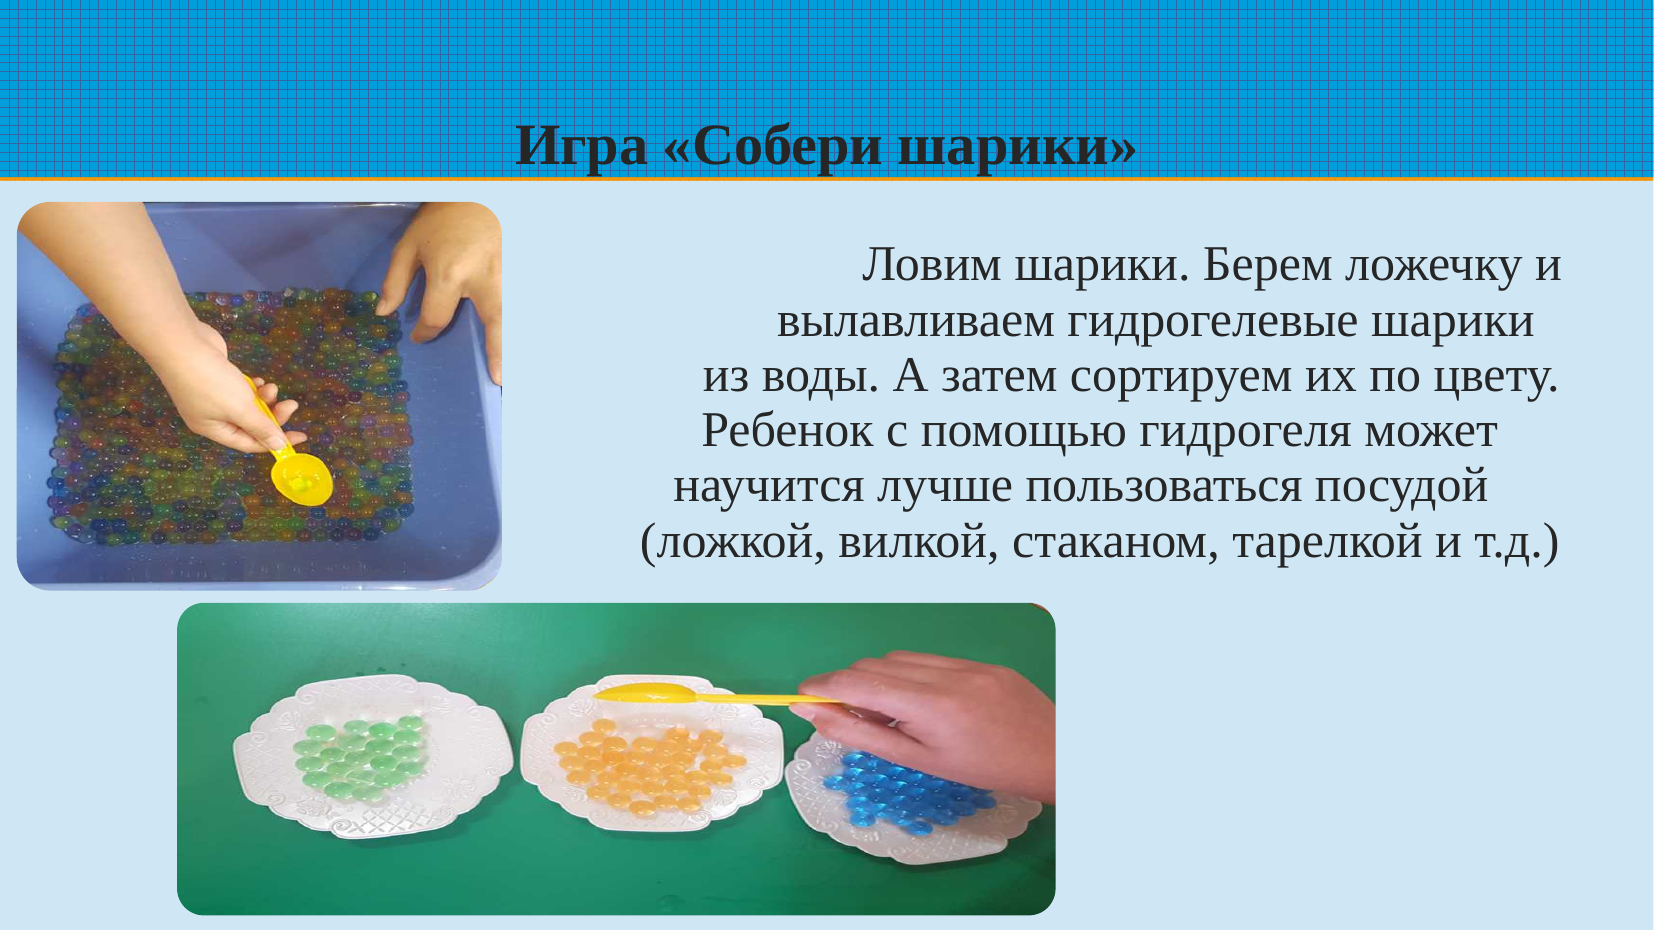

# Игра «Собери шарики»
 Ловим шарики. Берем ложечку и вылавливаем гидрогелевые шарики из воды. А затем сортируем их по цвету.
 Ребенок с помощью гидрогеля может научится лучше пользоваться посудой (ложкой, вилкой, стаканом, тарелкой и т.д.)